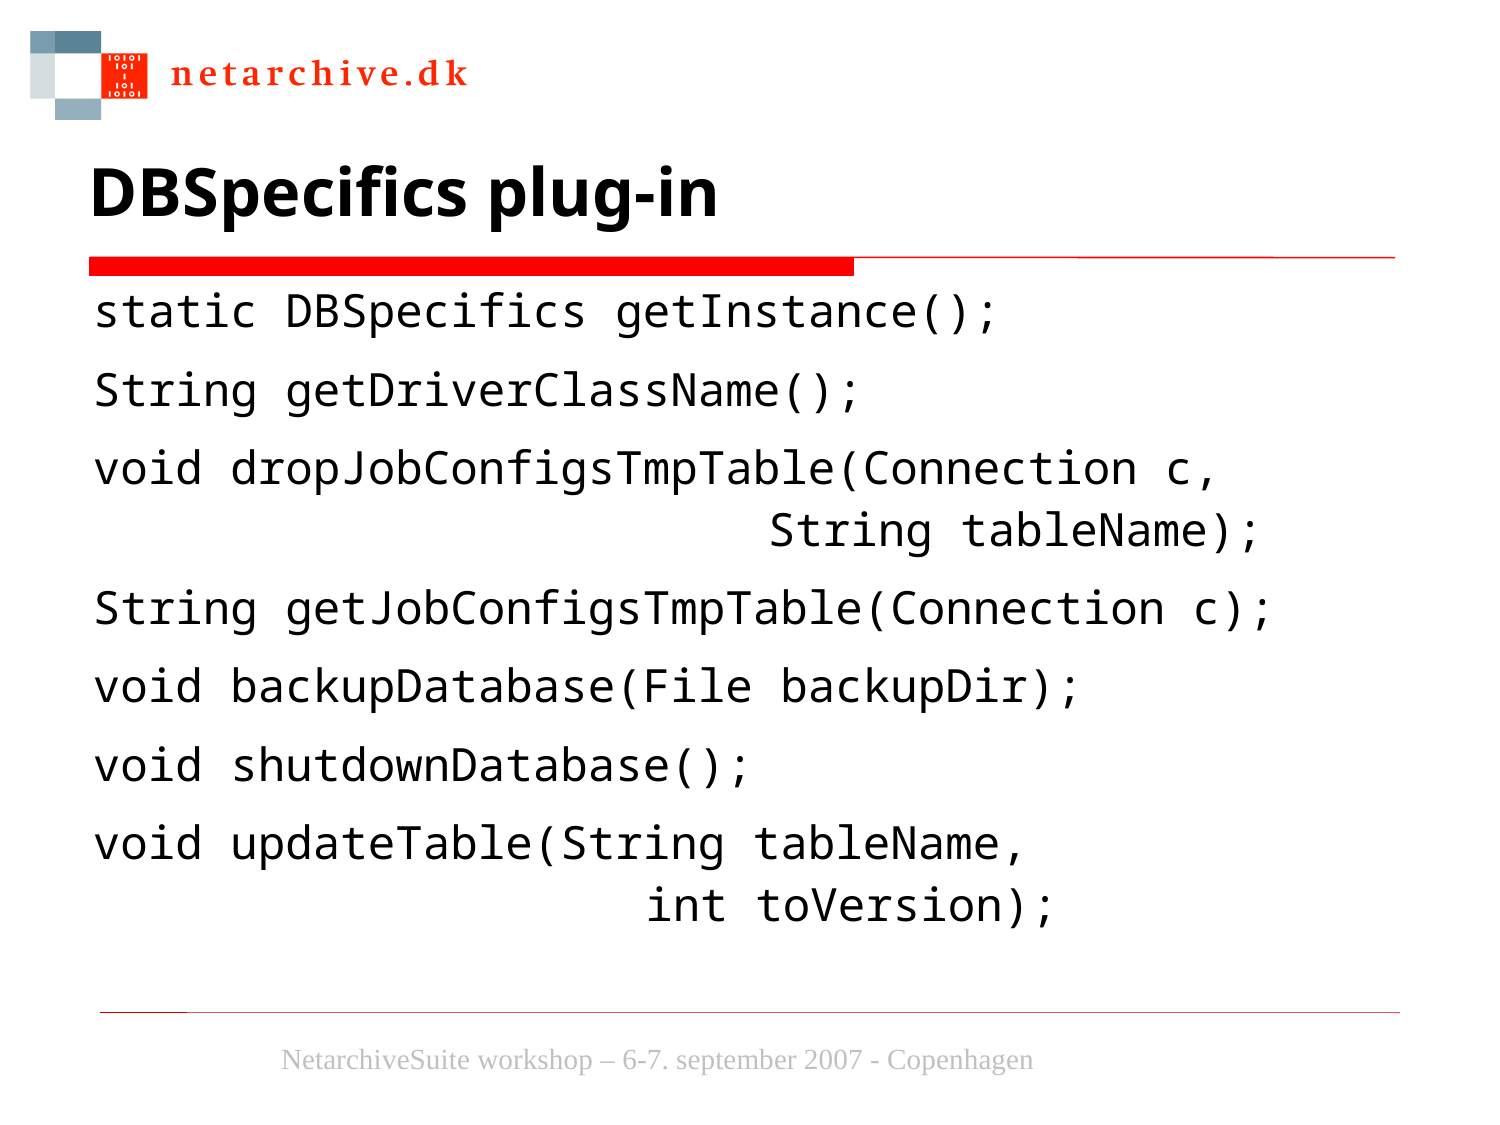

# DBSpecifics plug-in
static DBSpecifics getInstance();
String getDriverClassName();
void dropJobConfigsTmpTable(Connection c, 										String tableName);
String getJobConfigsTmpTable(Connection c);
void backupDatabase(File backupDir);
void shutdownDatabase();
void updateTable(String tableName,
						 int toVersion);